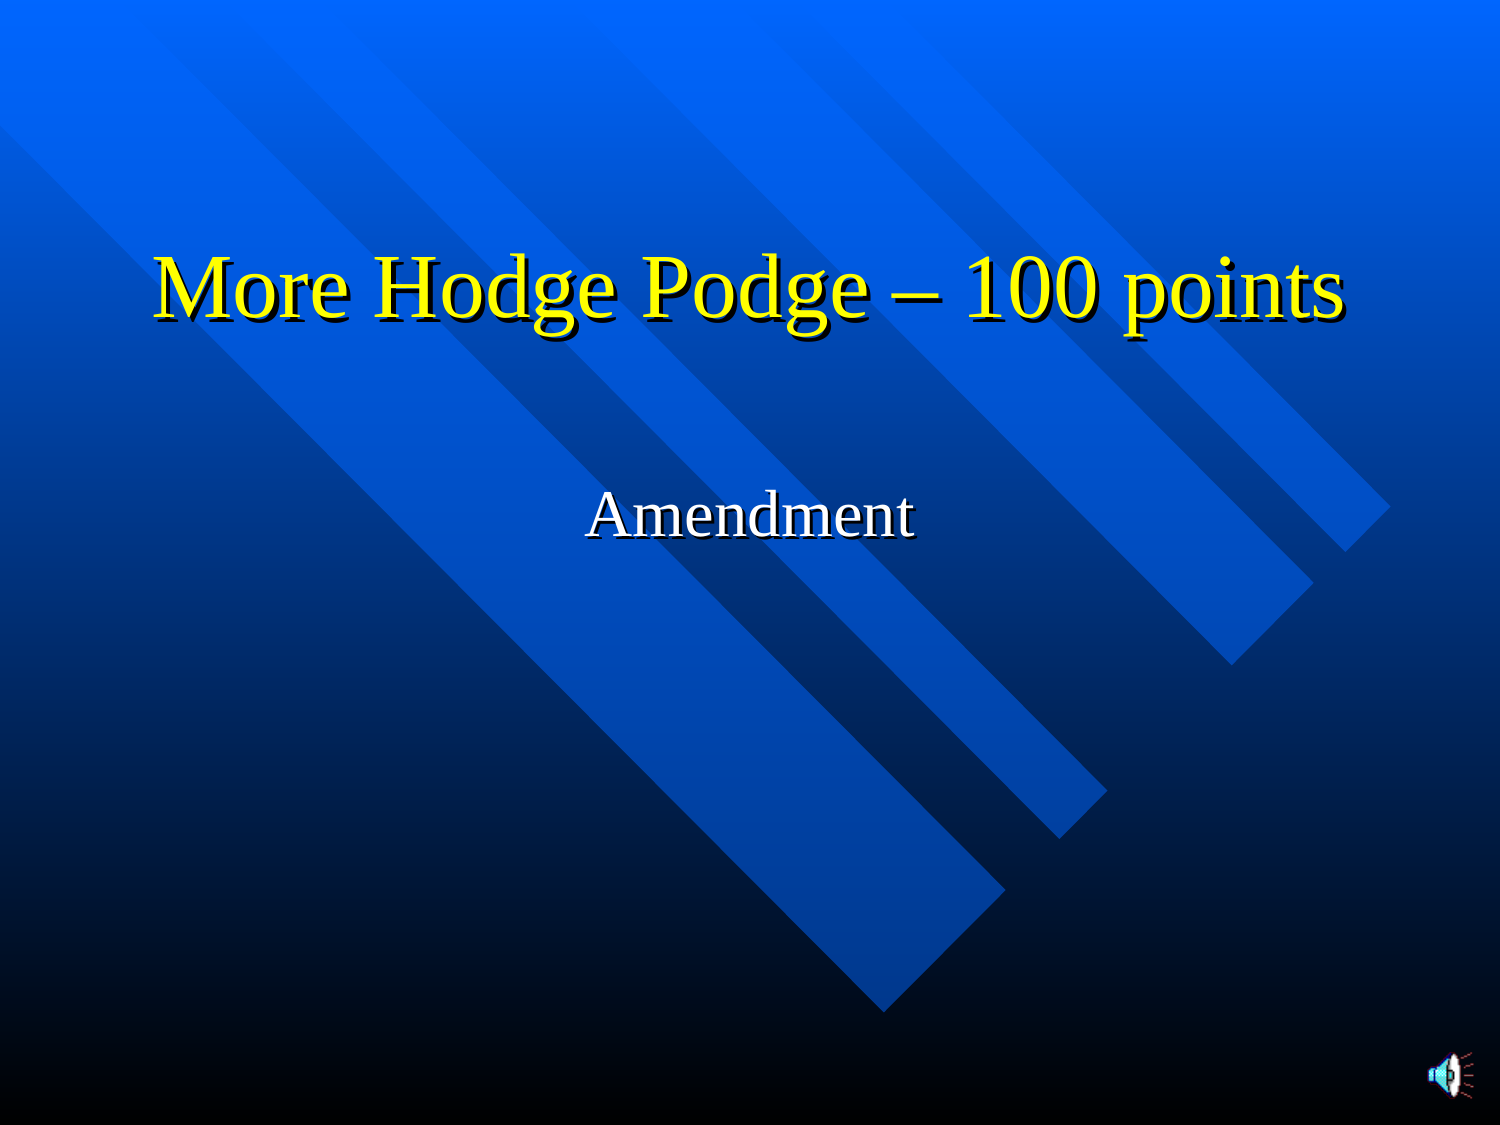

# More Hodge Podge – 100 points
Amendment